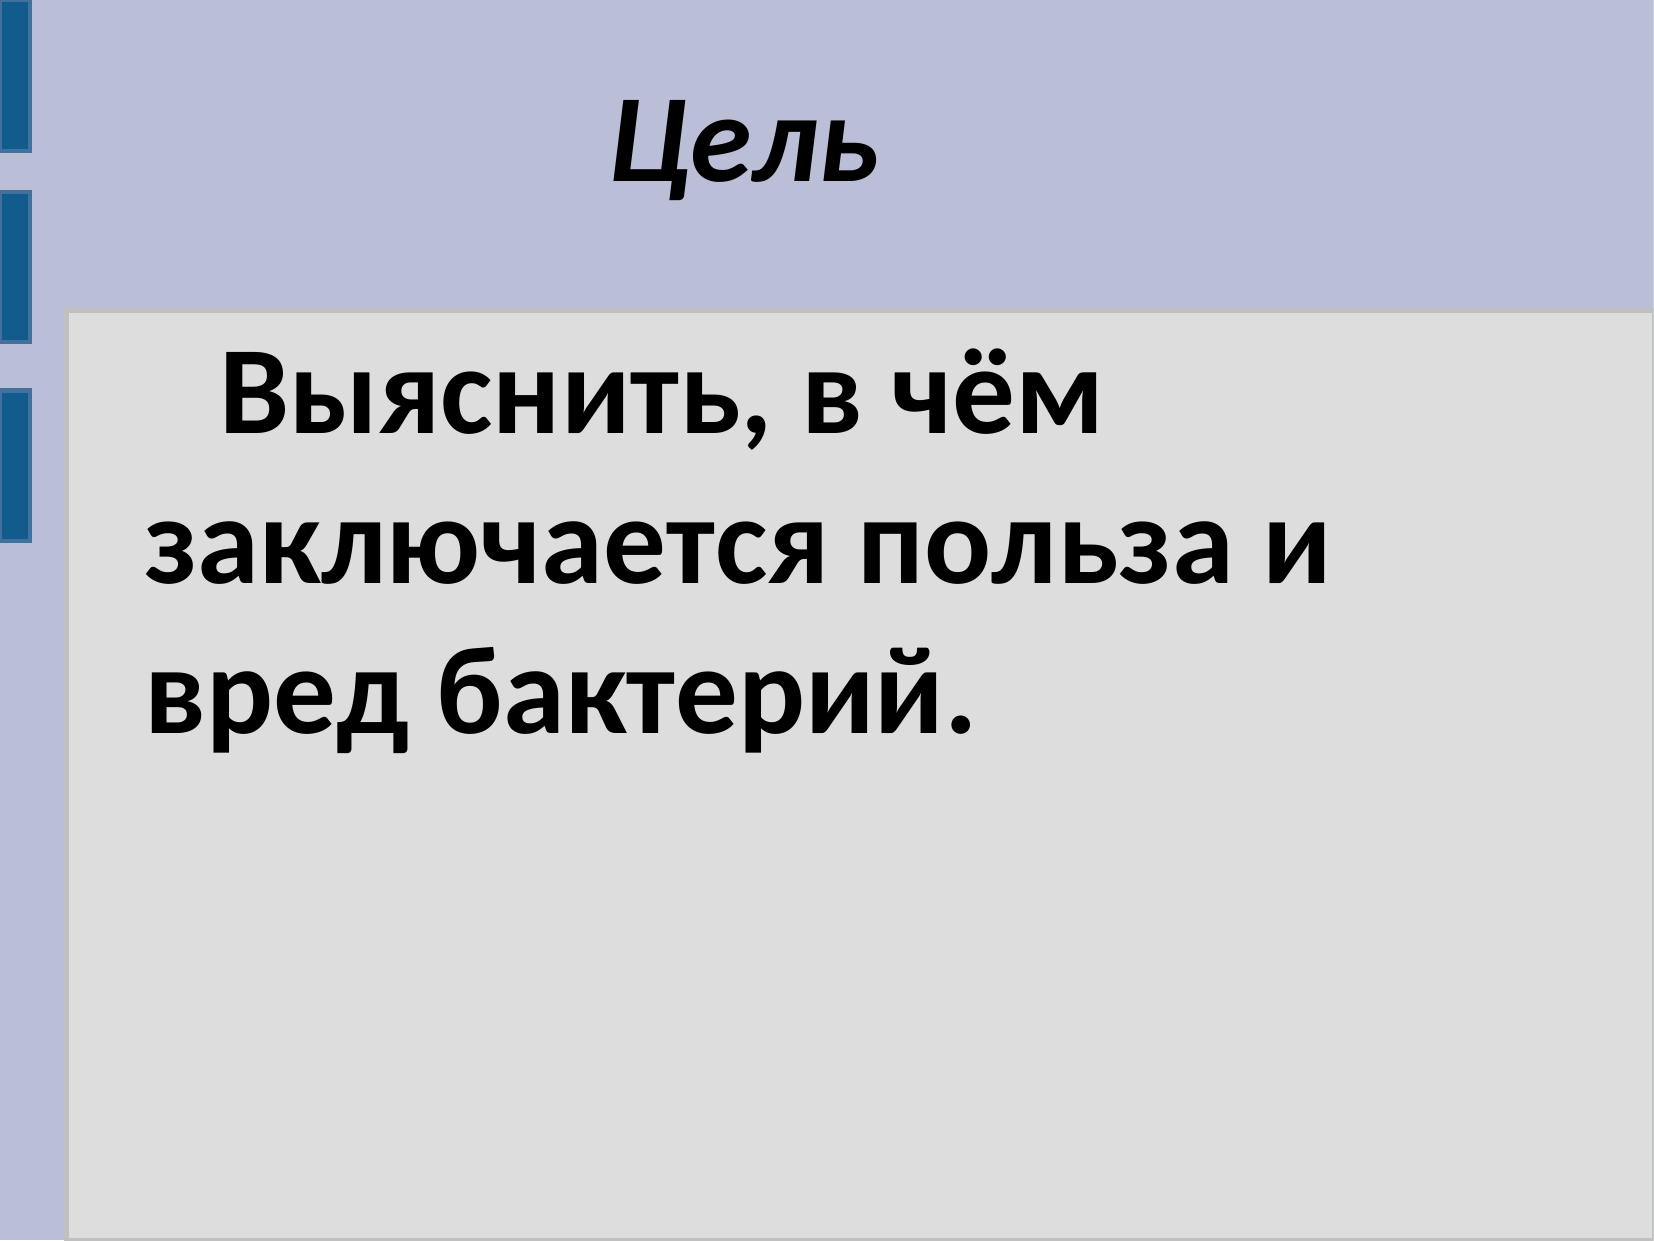

# Цель
	Выяснить, в чём заключается польза и вред бактерий.